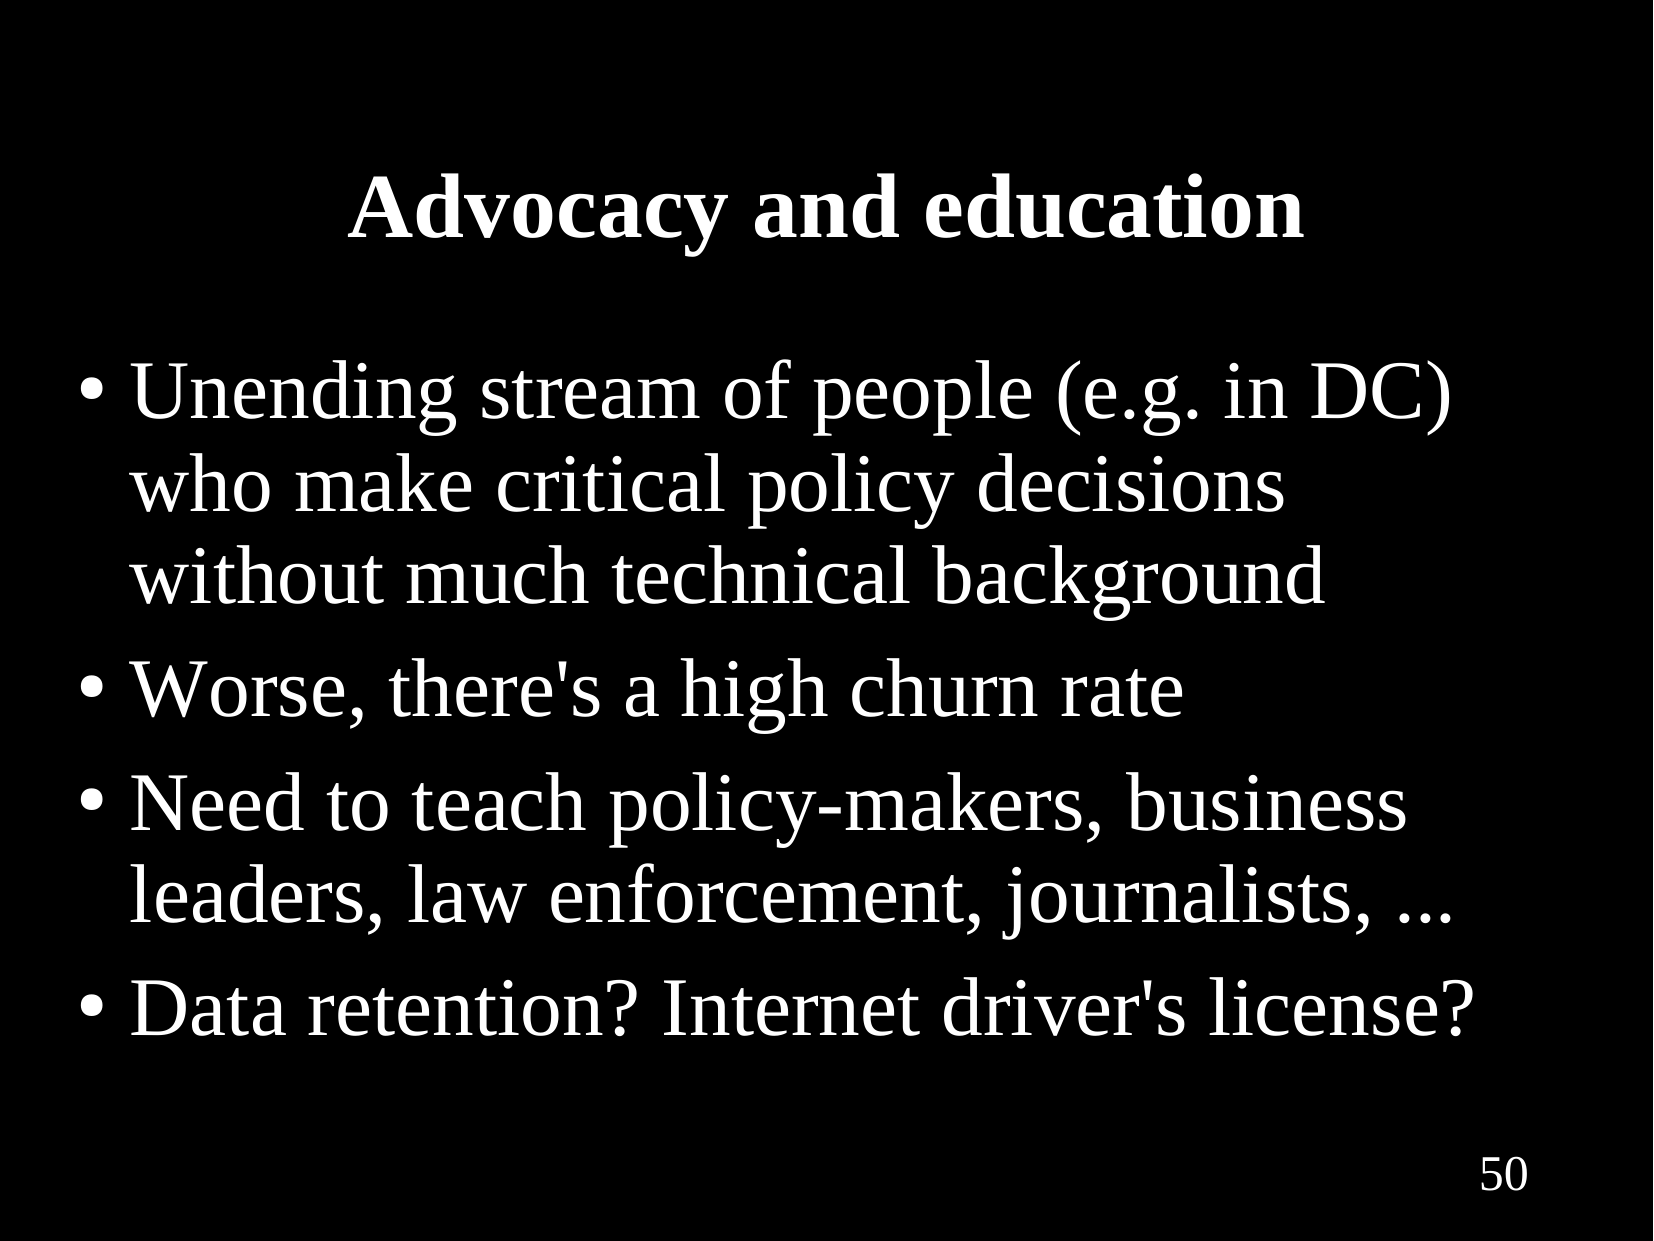

# Advocacy and education
Unending stream of people (e.g. in DC) who make critical policy decisions without much technical background
Worse, there's a high churn rate
Need to teach policy-makers, business leaders, law enforcement, journalists, ...
Data retention? Internet driver's license?